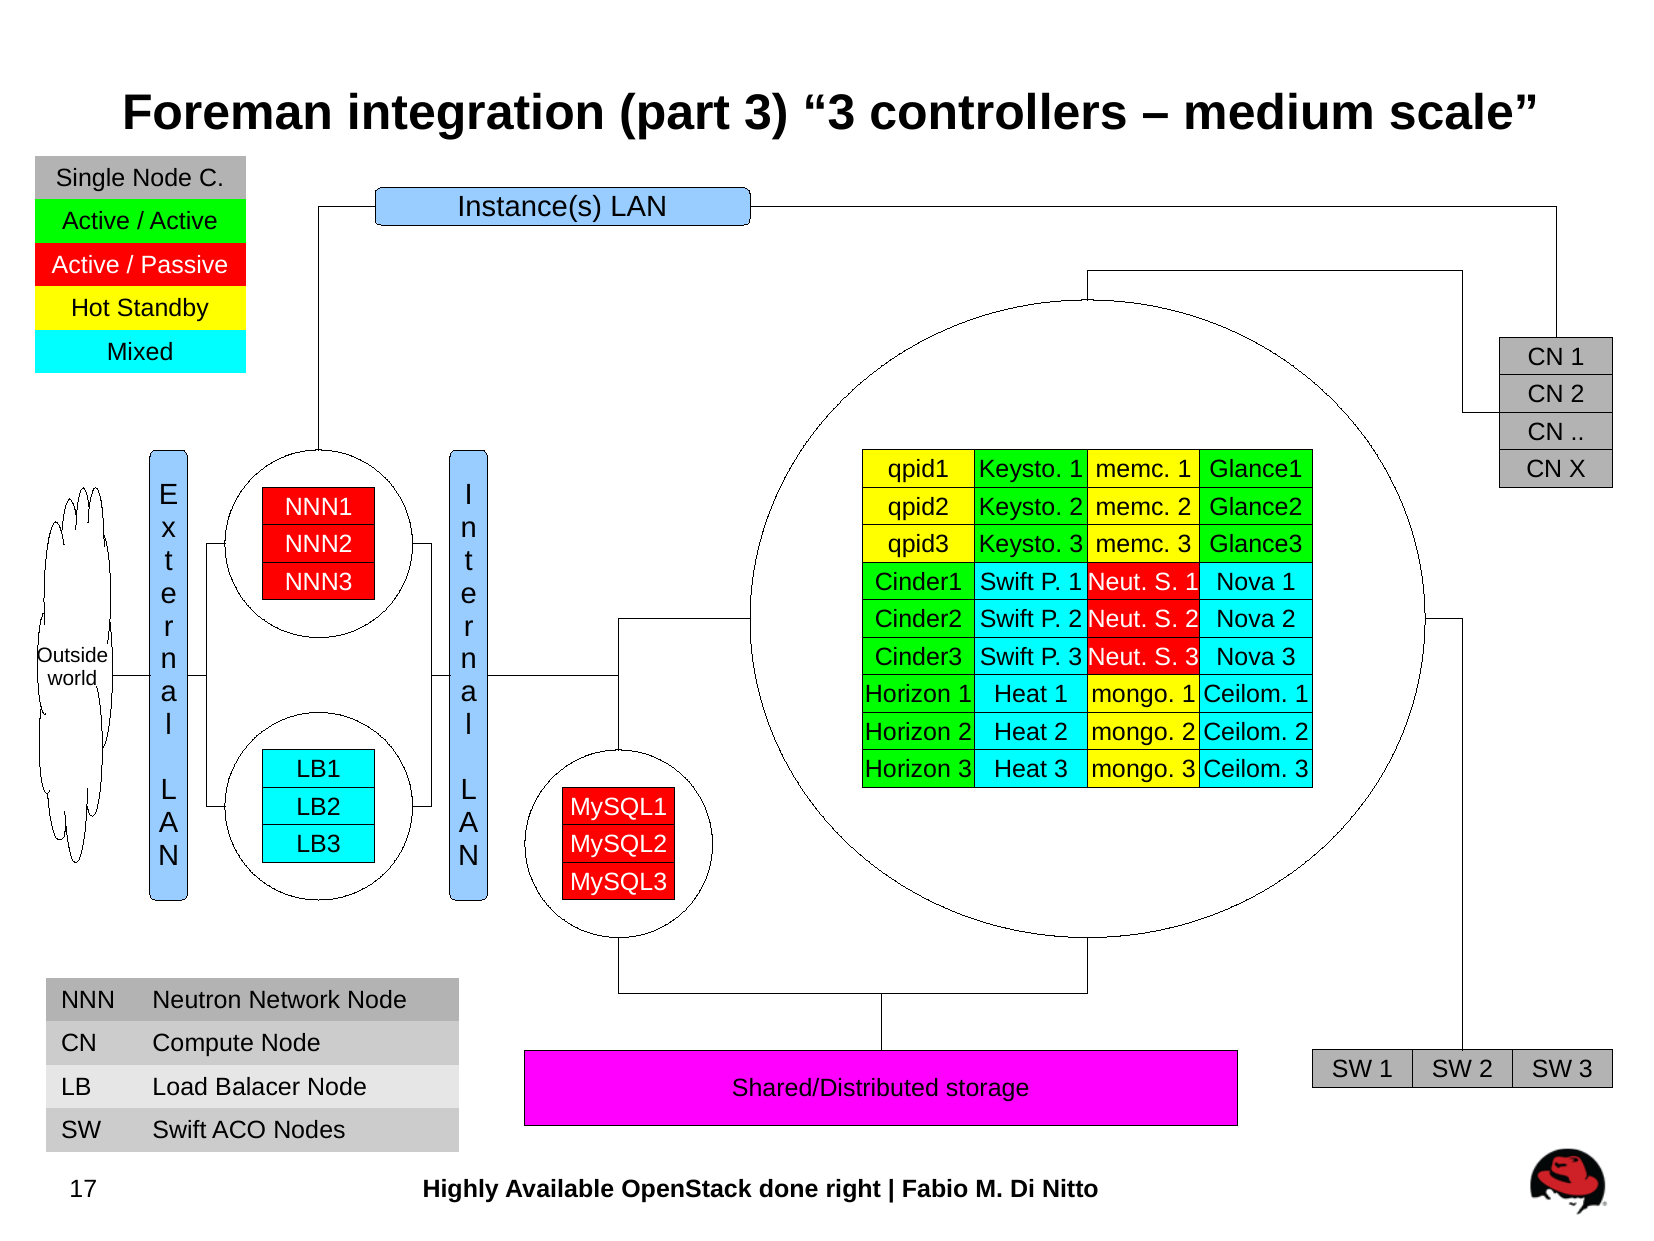

# Foreman integration (part 3) “3 controllers – medium scale”
| Single Node C. |
| --- |
| Active / Active |
| Active / Passive |
| Hot Standby |
| Mixed |
Instance(s) LAN
qpid1
Keysto. 1
memc. 1
Glance1
qpid2
Keysto. 2
memc. 2
Glance2
qpid3
Keysto. 3
memc. 3
Glance3
Cinder1
Swift P. 1
Neut. S. 1
Nova 1
Cinder2
Swift P. 2
Neut. S. 2
Nova 2
Cinder3
Swift P. 3
Neut. S. 3
Nova 3
Horizon 1
Heat 1
mongo. 1
Ceilom. 1
Horizon 2
Heat 2
mongo. 2
Ceilom. 2
Horizon 3
Heat 3
mongo. 3
Ceilom. 3
CN 1
CN 2
CN ..
CN X
E
x
t
e
r
n
a
l
L
A
N
NNN1
NNN2
NNN3
I
n
t
e
r
n
a
l
L
A
N
Outside
world
LB1
LB2
LB3
MySQL1
MySQL2
MySQL3
| NNN | Neutron Network Node |
| --- | --- |
| CN | Compute Node |
| LB | Load Balacer Node |
| SW | Swift ACO Nodes |
Shared/Distributed storage
SW 1
SW 2
SW 3